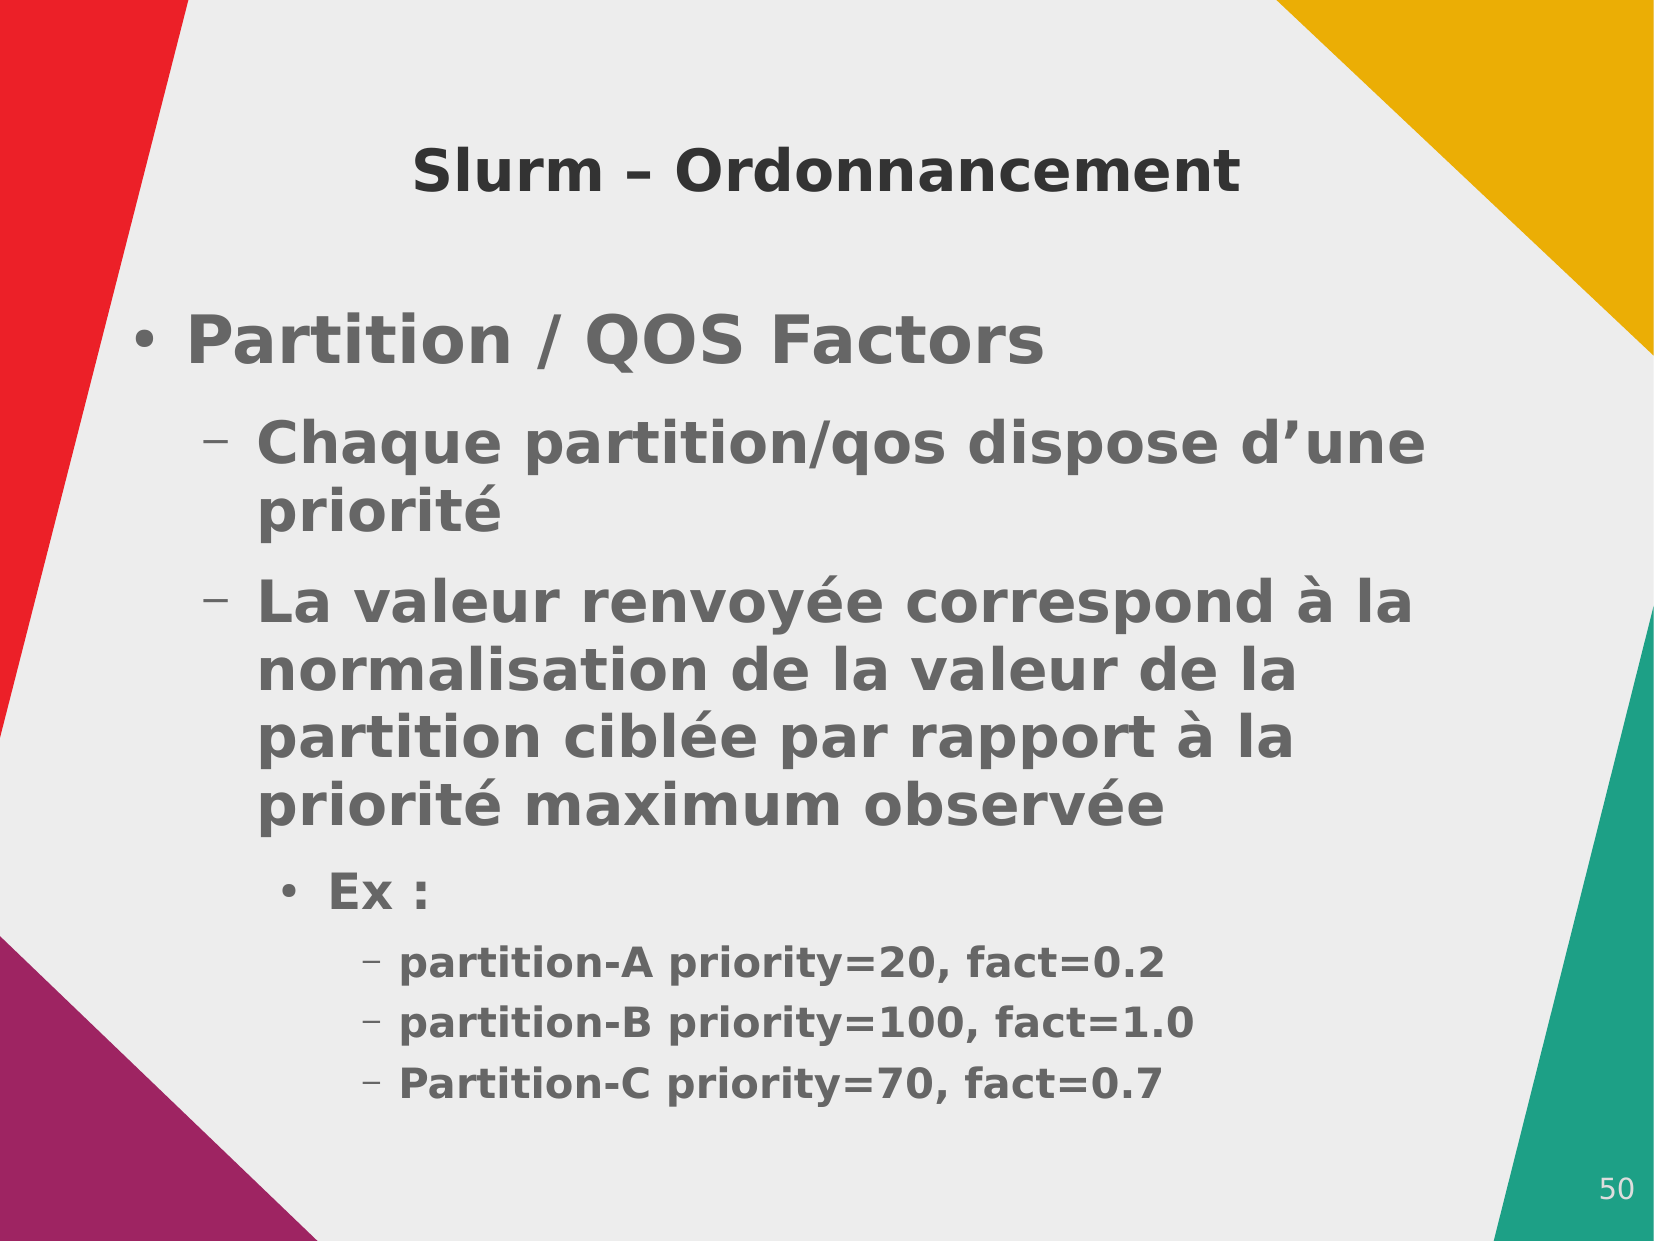

# Slurm – Ordonnancement
Partition / QOS Factors
Chaque partition/qos dispose d’une priorité
La valeur renvoyée correspond à la normalisation de la valeur de la partition ciblée par rapport à la priorité maximum observée
Ex :
partition-A priority=20, fact=0.2
partition-B priority=100, fact=1.0
Partition-C priority=70, fact=0.7
50